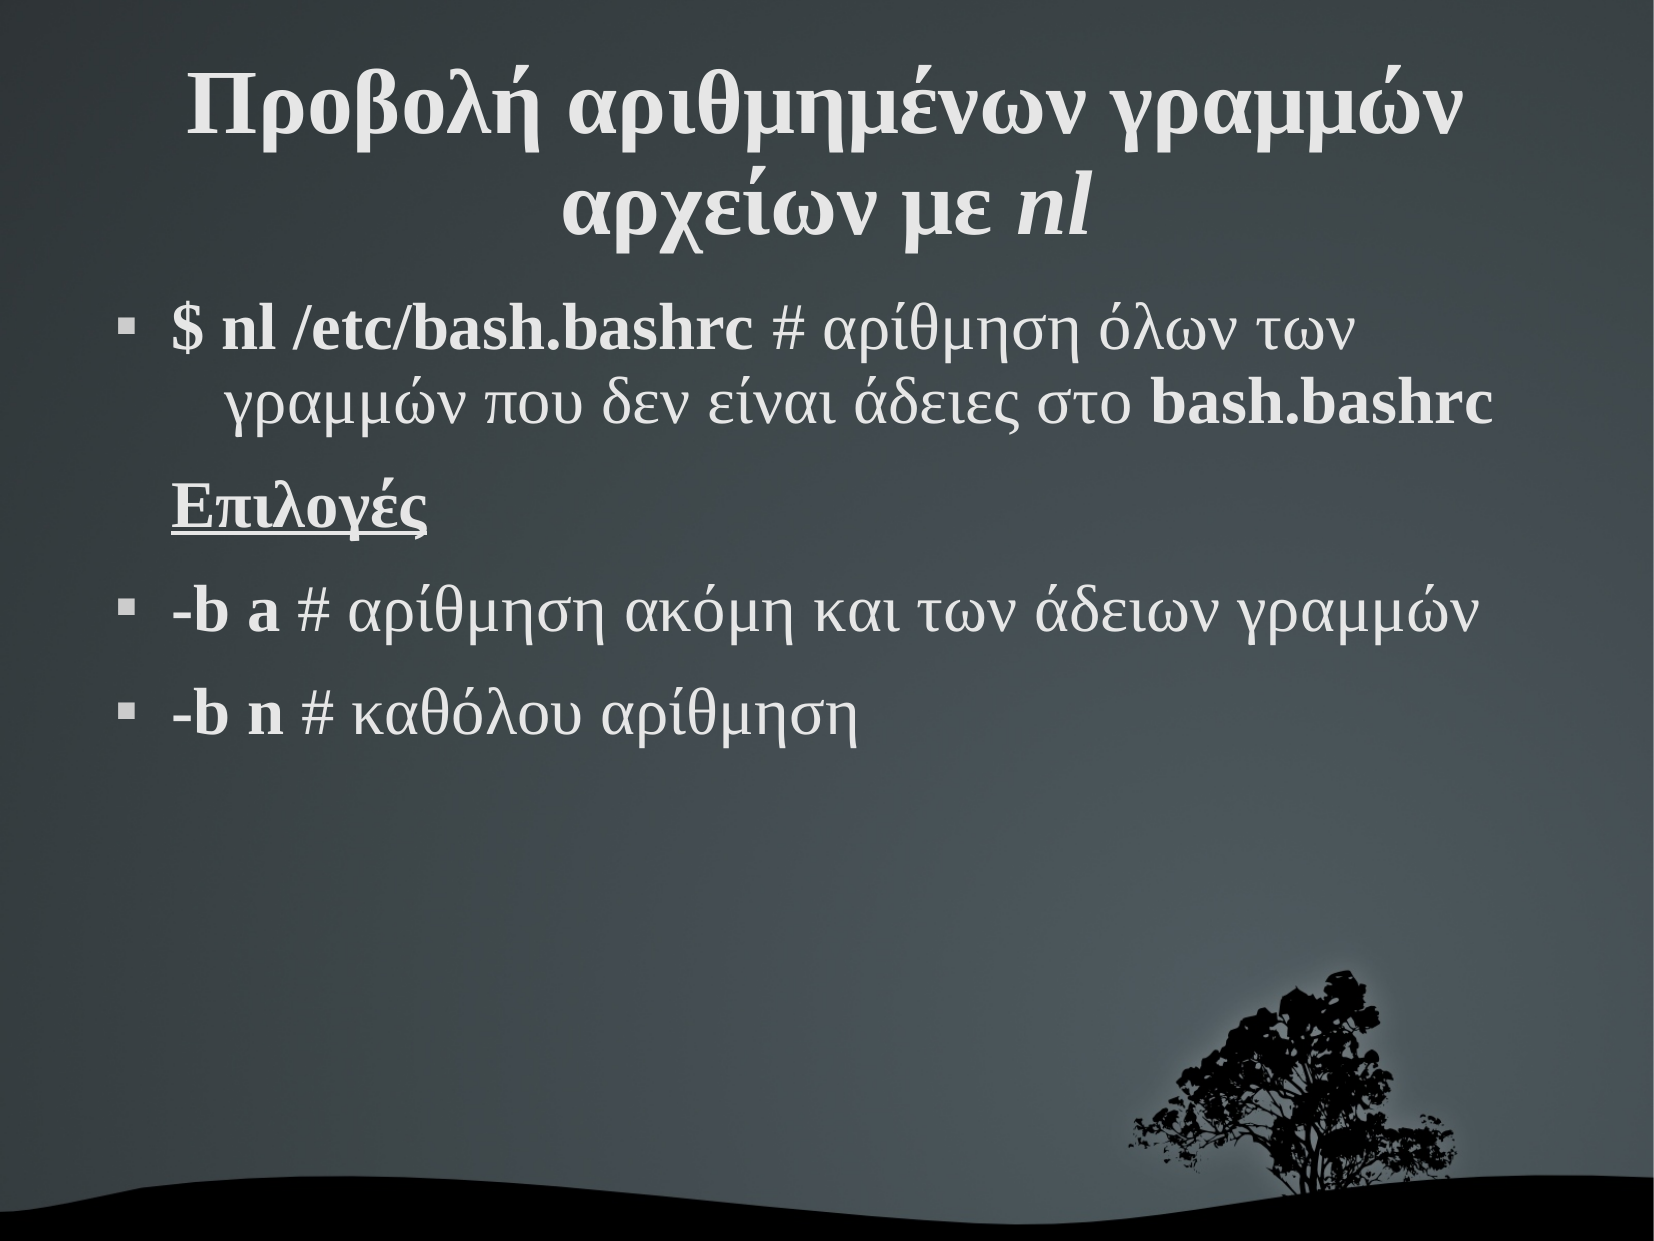

# Προβολή αριθμημένων γραμμών αρχείων με nl
$ nl /etc/bash.bashrc # αρίθμηση όλων των γραμμών που δεν είναι άδειες στο bash.bashrc
Επιλογές
-b a # αρίθμηση ακόμη και των άδειων γραμμών
-b n # καθόλου αρίθμηση